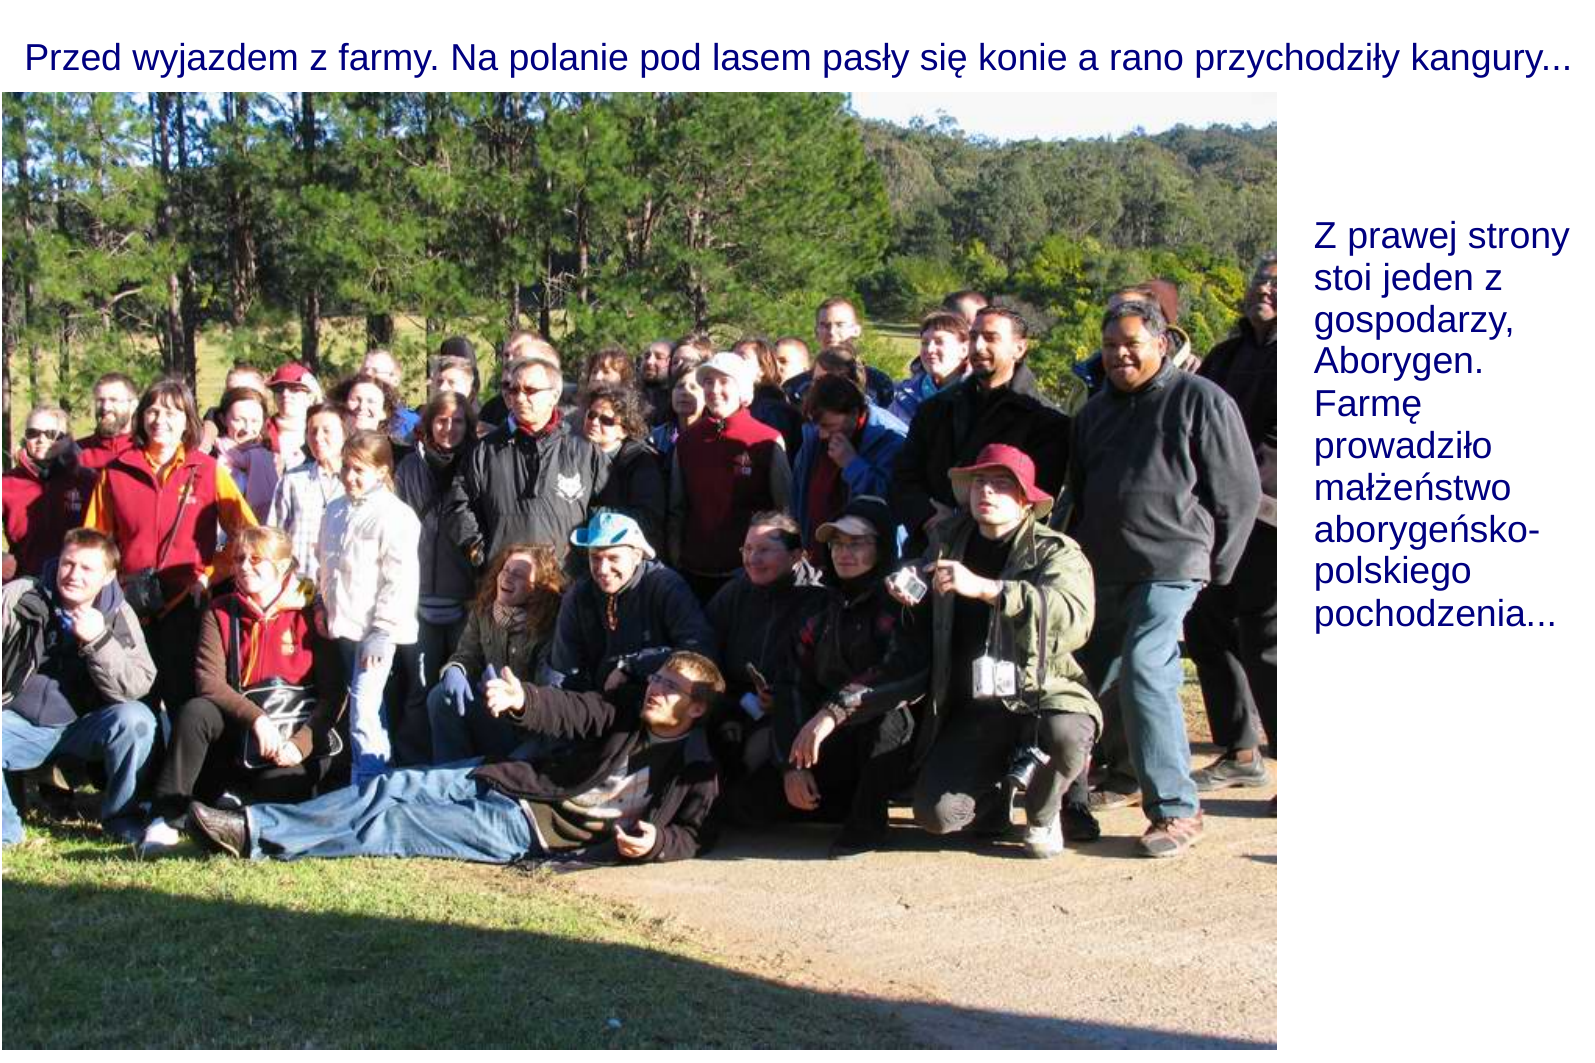

Przed wyjazdem z farmy. Na polanie pod lasem pasły się konie a rano przychodziły kangury...
Z prawej strony stoi jeden z gospodarzy, Aborygen. Farmę prowadziło małżeństwo aborygeńsko-polskiego pochodzenia...